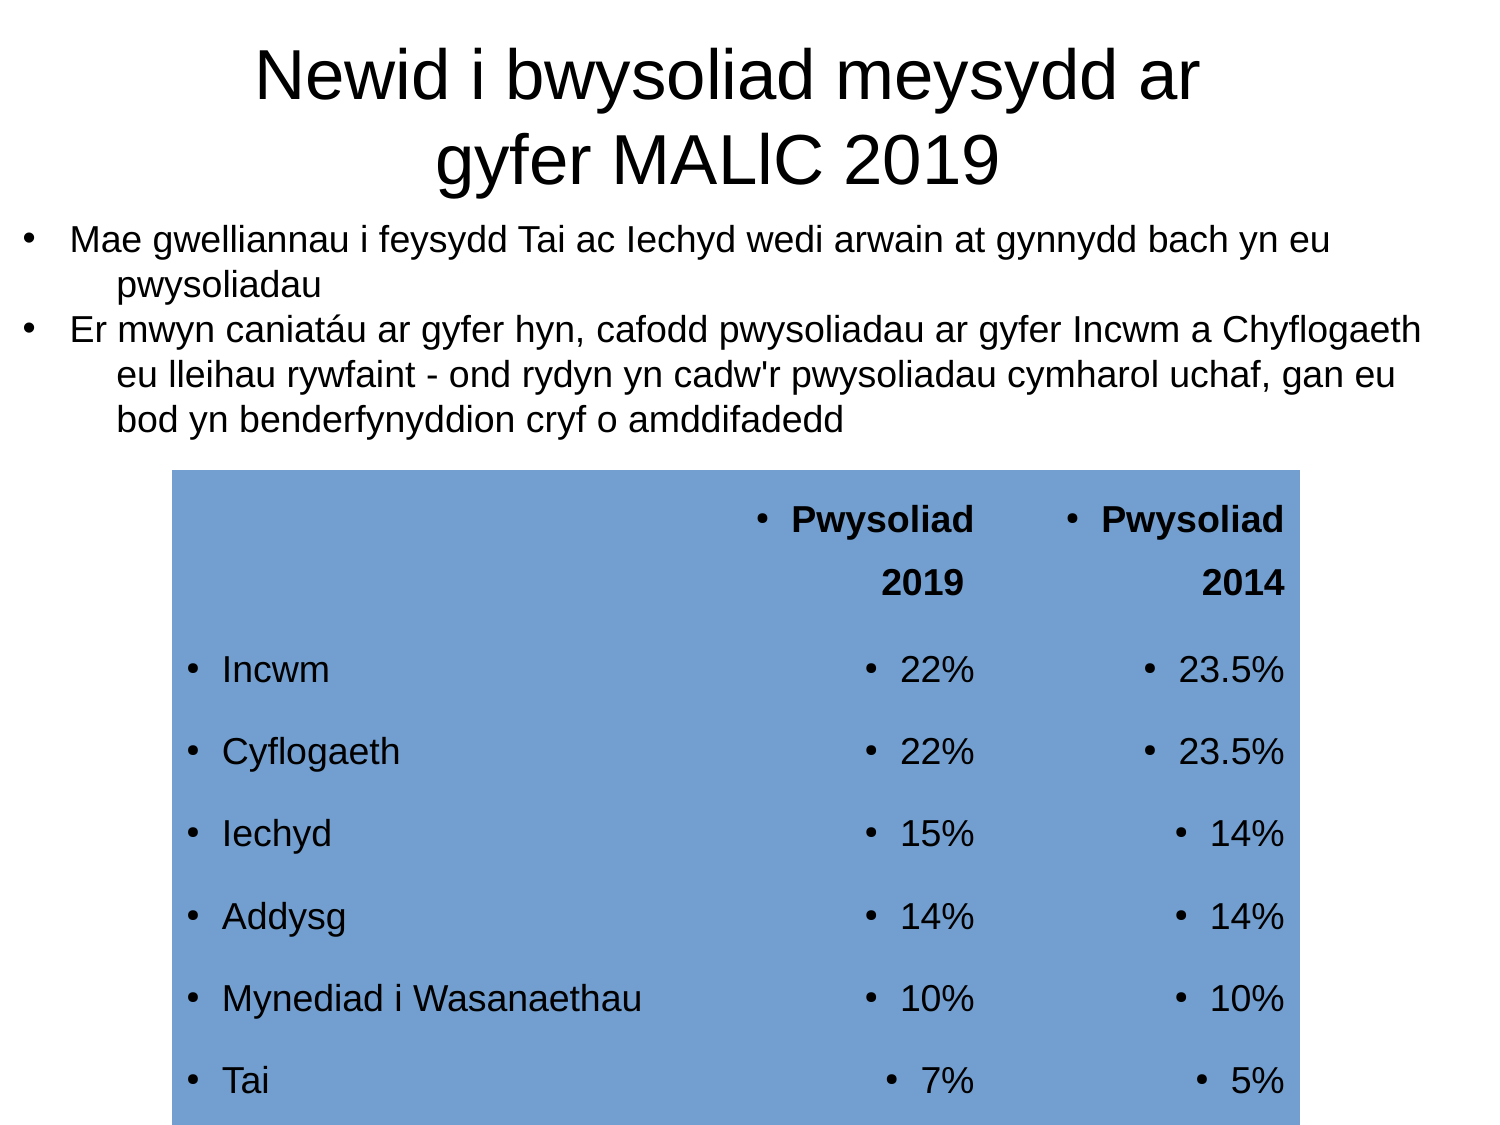

Newid i bwysoliad meysydd ar gyfer MALlC 2019
Mae gwelliannau i feysydd Tai ac Iechyd wedi arwain at gynnydd bach yn eu pwysoliadau
Er mwyn caniatáu ar gyfer hyn, cafodd pwysoliadau ar gyfer Incwm a Chyflogaeth eu lleihau rywfaint - ond rydyn yn cadw'r pwysoliadau cymharol uchaf, gan eu bod yn benderfynyddion cryf o amddifadedd
| | Pwysoliad 2019 | Pwysoliad 2014 |
| --- | --- | --- |
| Incwm | 22% | 23.5% |
| Cyflogaeth | 22% | 23.5% |
| Iechyd | 15% | 14% |
| Addysg | 14% | 14% |
| Mynediad i Wasanaethau | 10% | 10% |
| Tai | 7% | 5% |
| Diogelwch Cymunedol | 5% | 5% |
| Yr Amgylchedd Ffisegol | 5% | 5% |